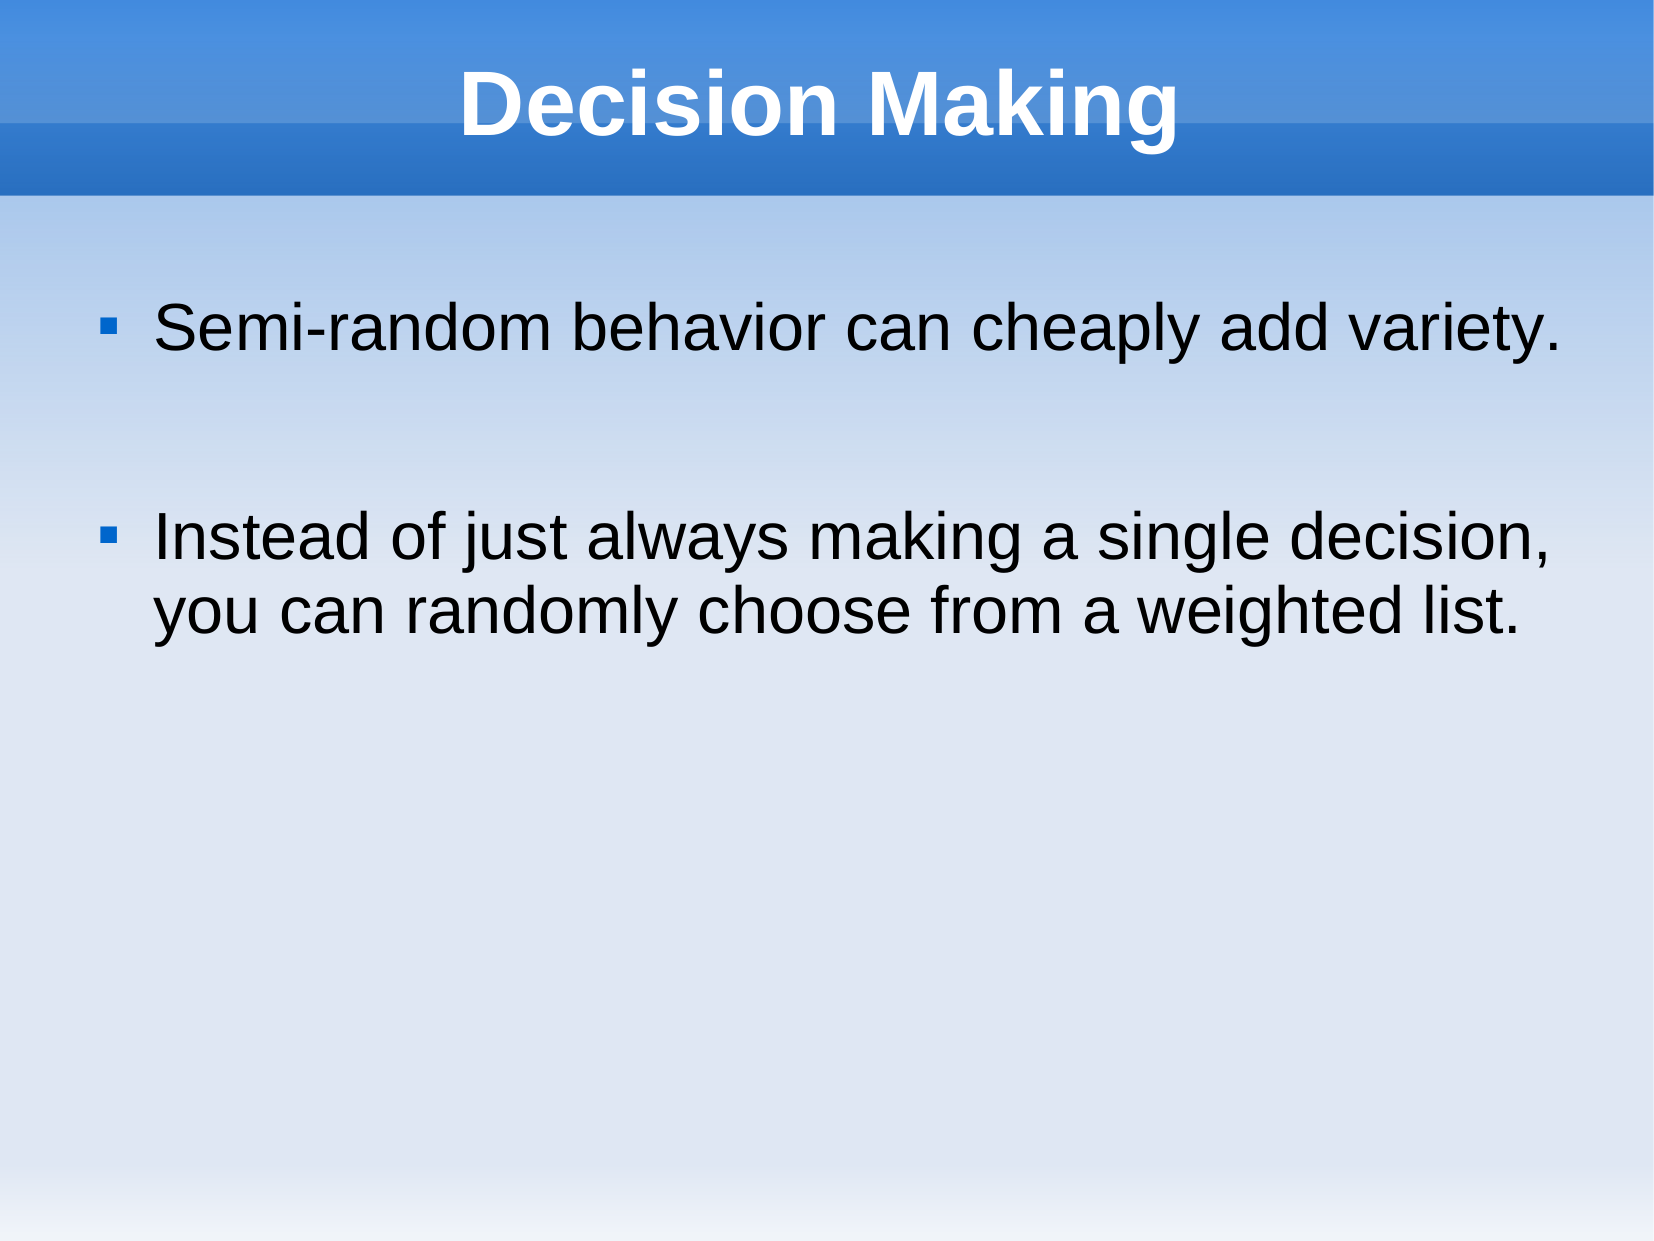

# Decision Making
Semi-random behavior can cheaply add variety.
Instead of just always making a single decision, you can randomly choose from a weighted list.